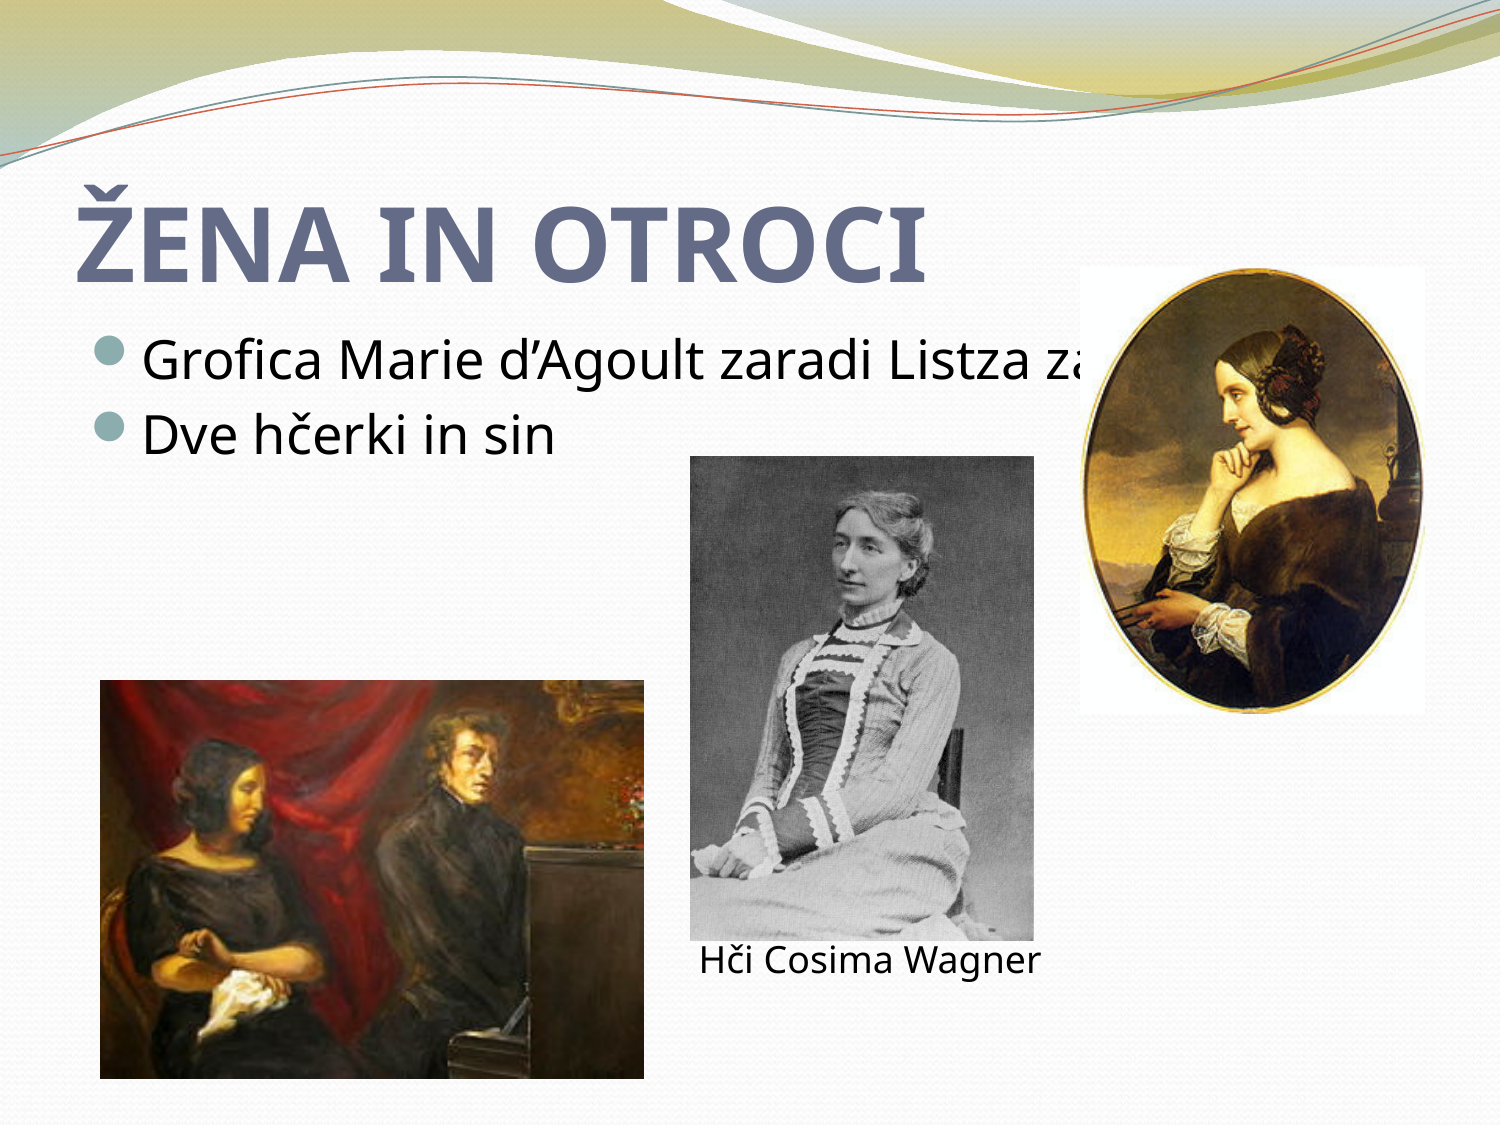

# ŽENA IN OTROCI
Grofica Marie d’Agoult zaradi Listza zapusila moža
Dve hčerki in sin
Hči Cosima Wagner